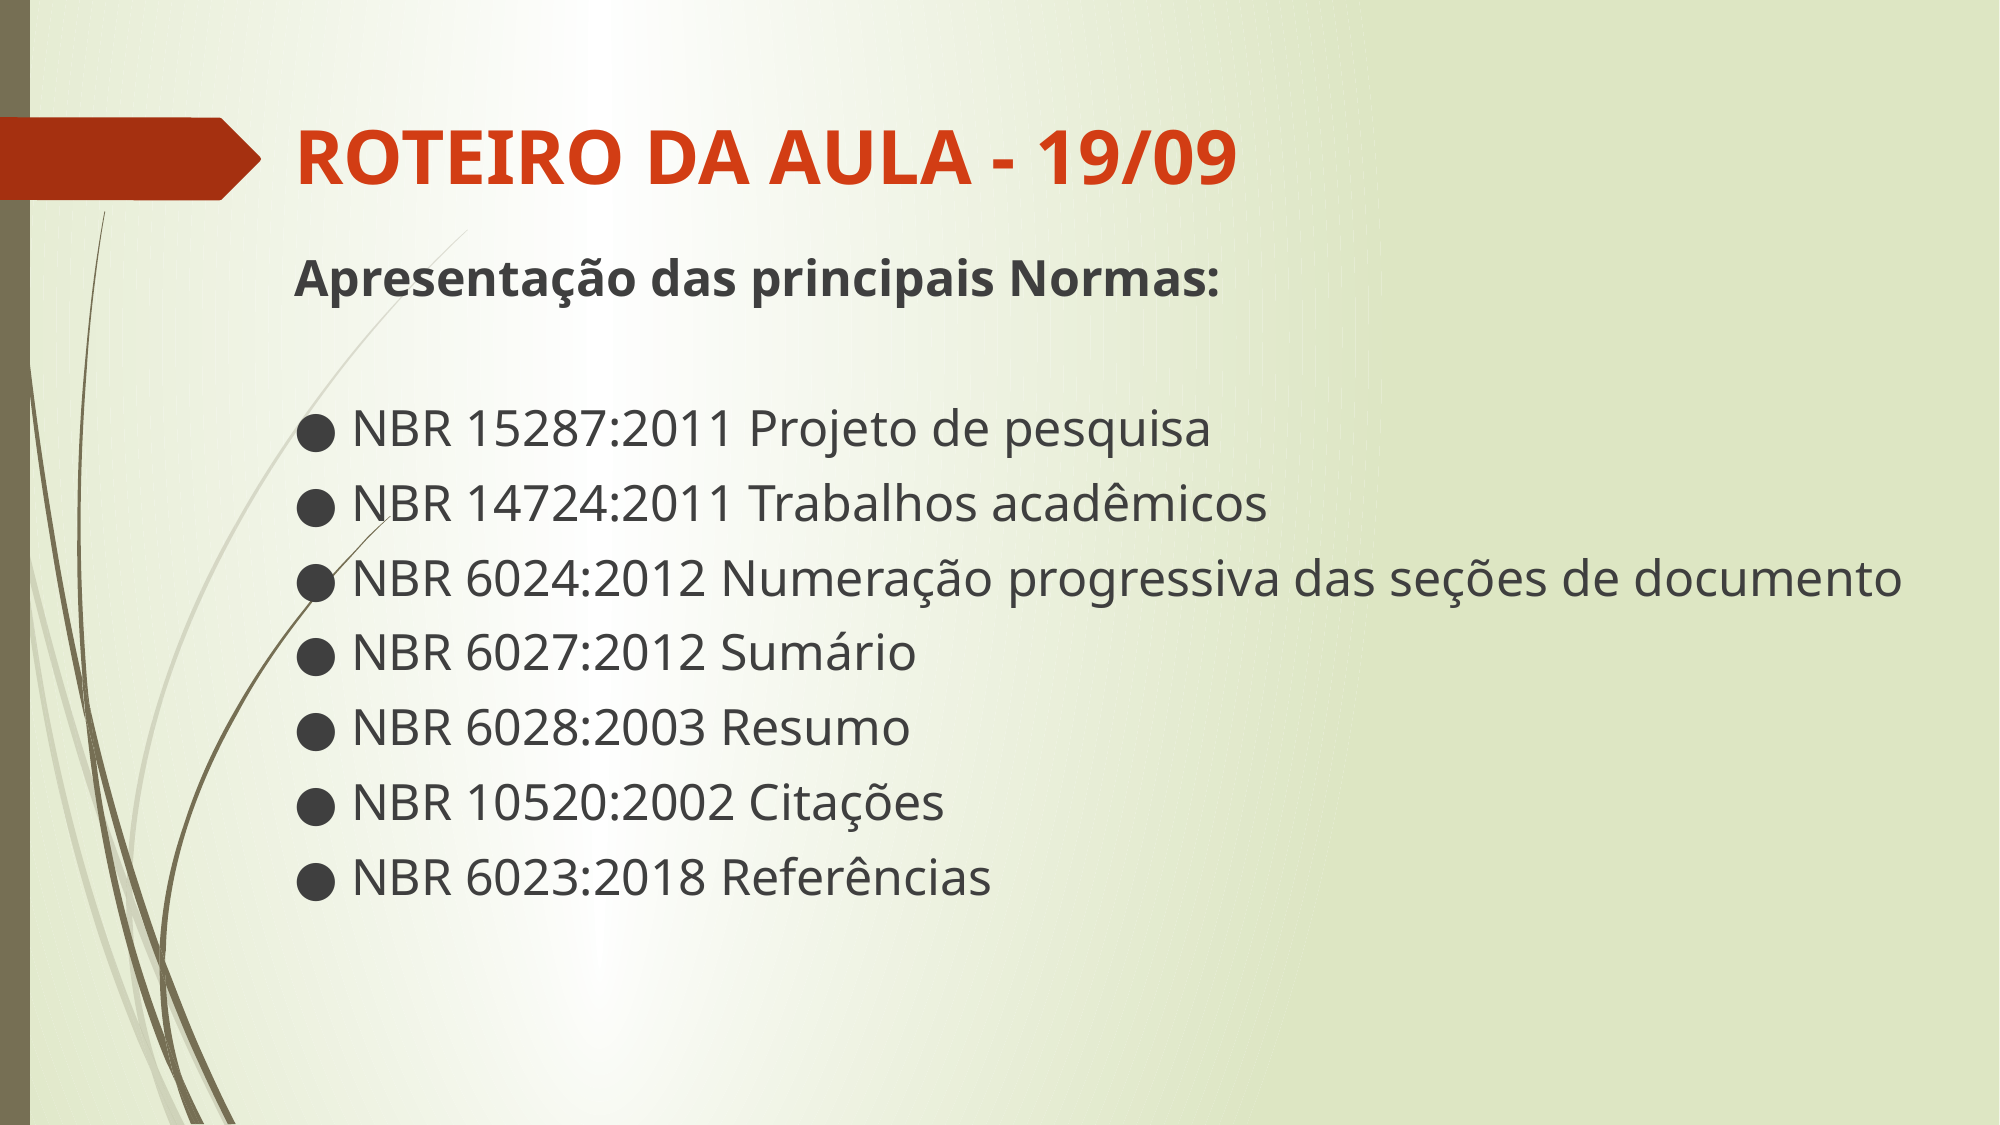

# ROTEIRO DA AULA - 19/09
Apresentação das principais Normas:
● NBR 15287:2011 Projeto de pesquisa
● NBR 14724:2011 Trabalhos acadêmicos
● NBR 6024:2012 Numeração progressiva das seções de documento
● NBR 6027:2012 Sumário
● NBR 6028:2003 Resumo
● NBR 10520:2002 Citações
● NBR 6023:2018 Referências